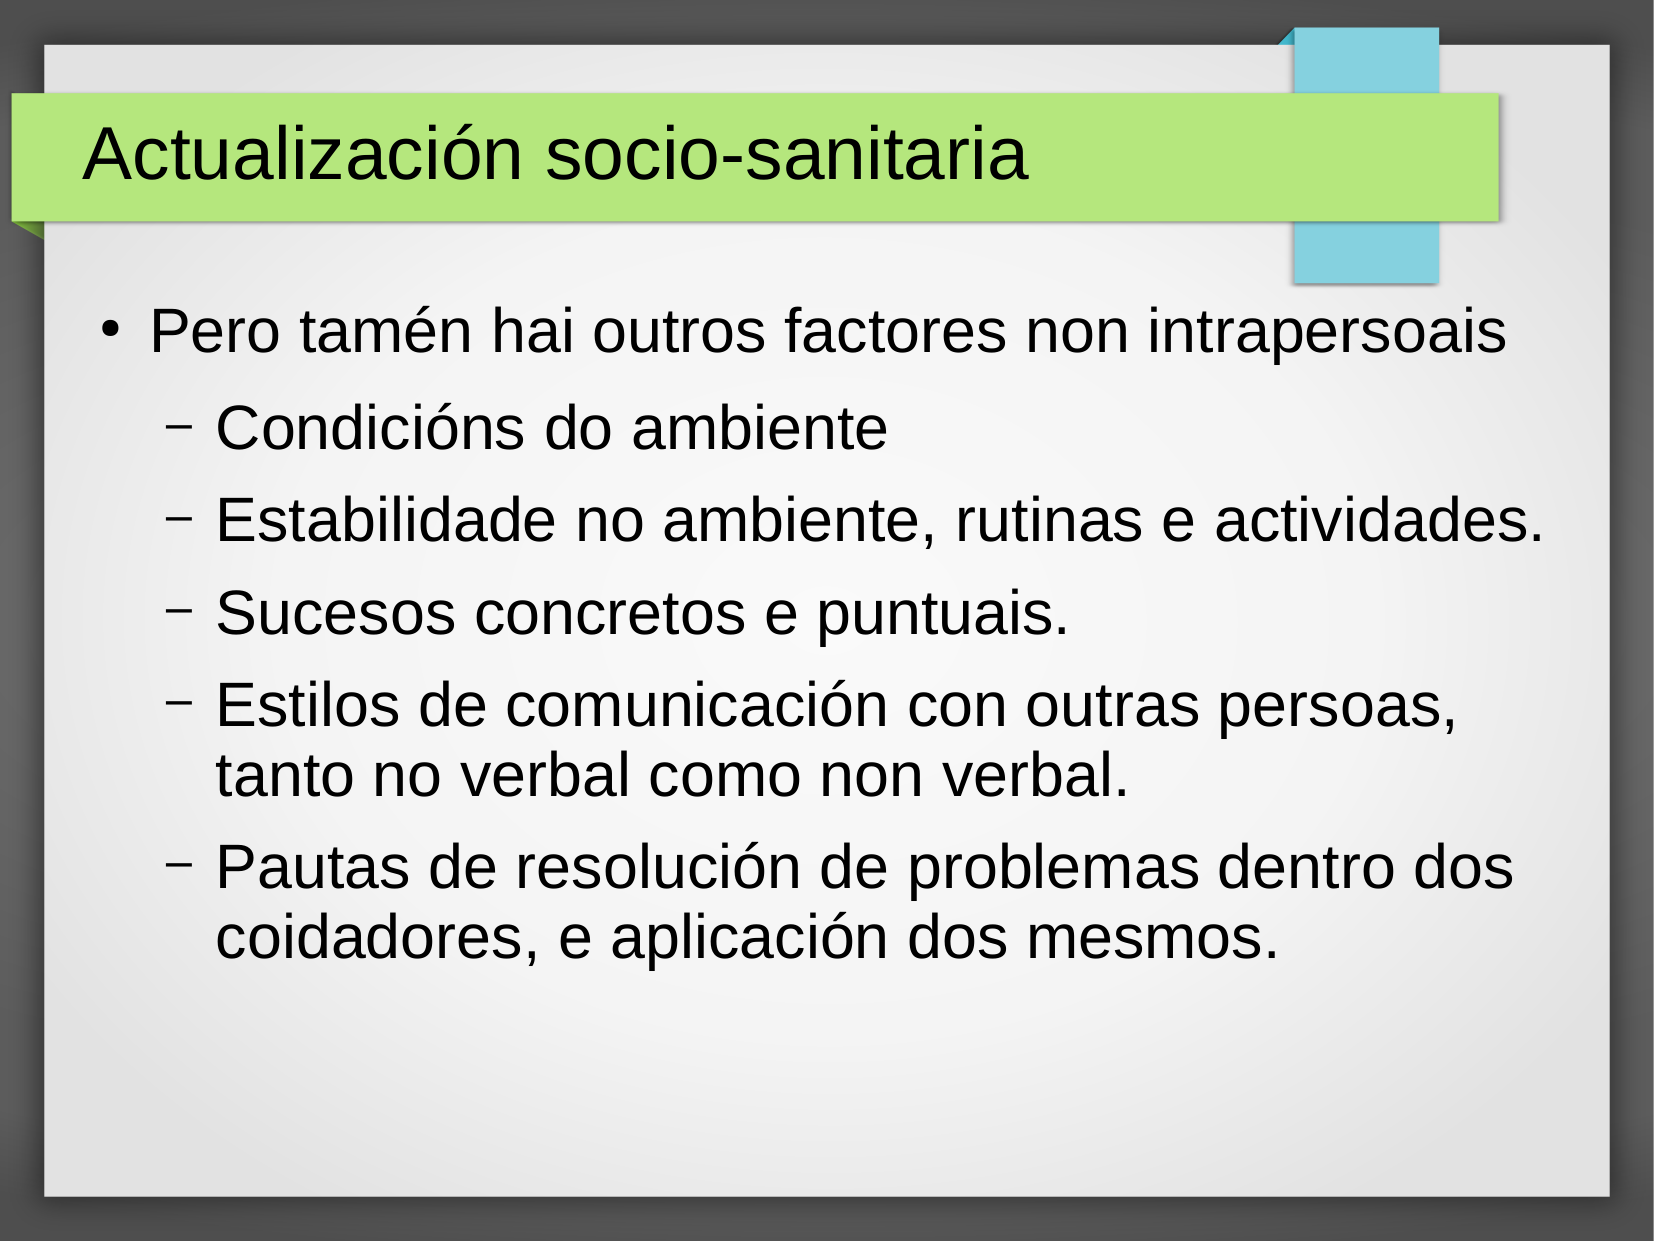

# Actualización socio-sanitaria
Pero tamén hai outros factores non intrapersoais
Condicións do ambiente
Estabilidade no ambiente, rutinas e actividades.
Sucesos concretos e puntuais.
Estilos de comunicación con outras persoas, tanto no verbal como non verbal.
Pautas de resolución de problemas dentro dos coidadores, e aplicación dos mesmos.